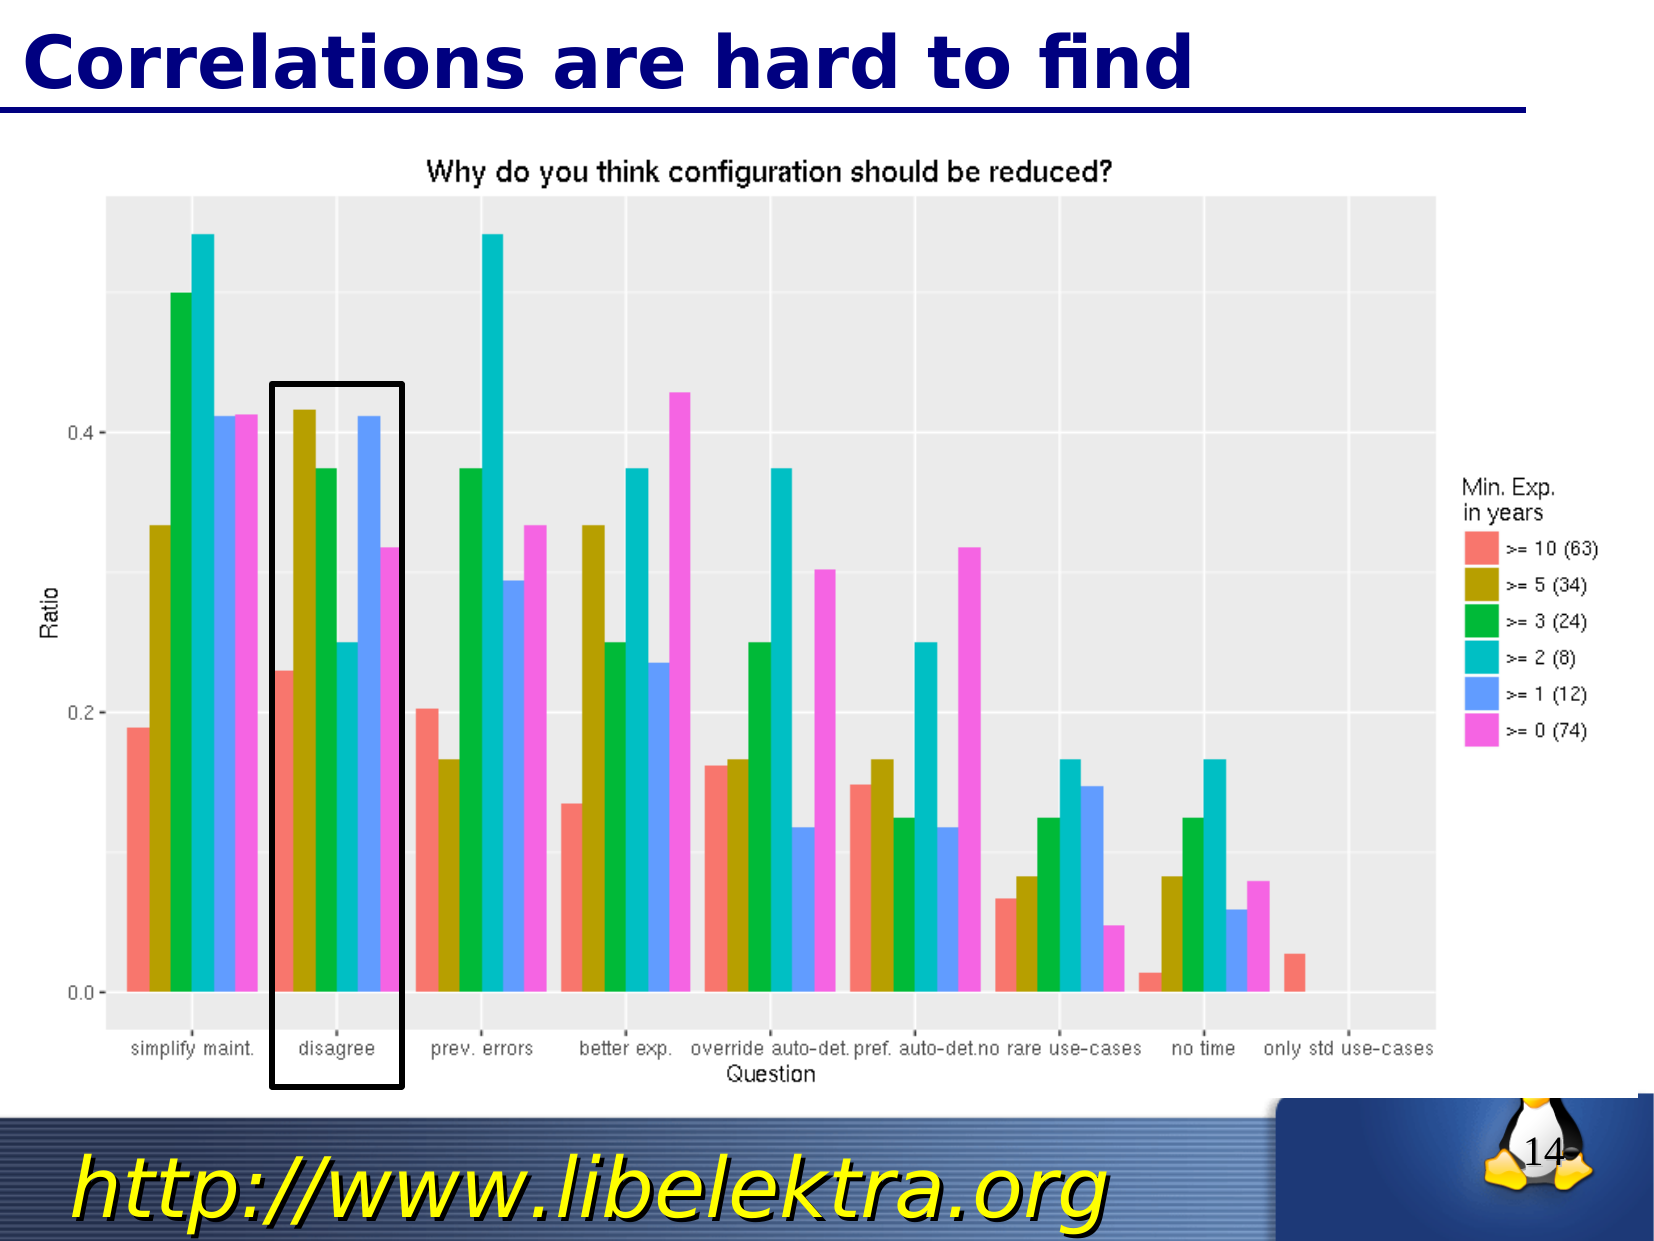

Correlations are hard to find
# Maybe they are inexperienced?
(thanks to Marvin for Graph)